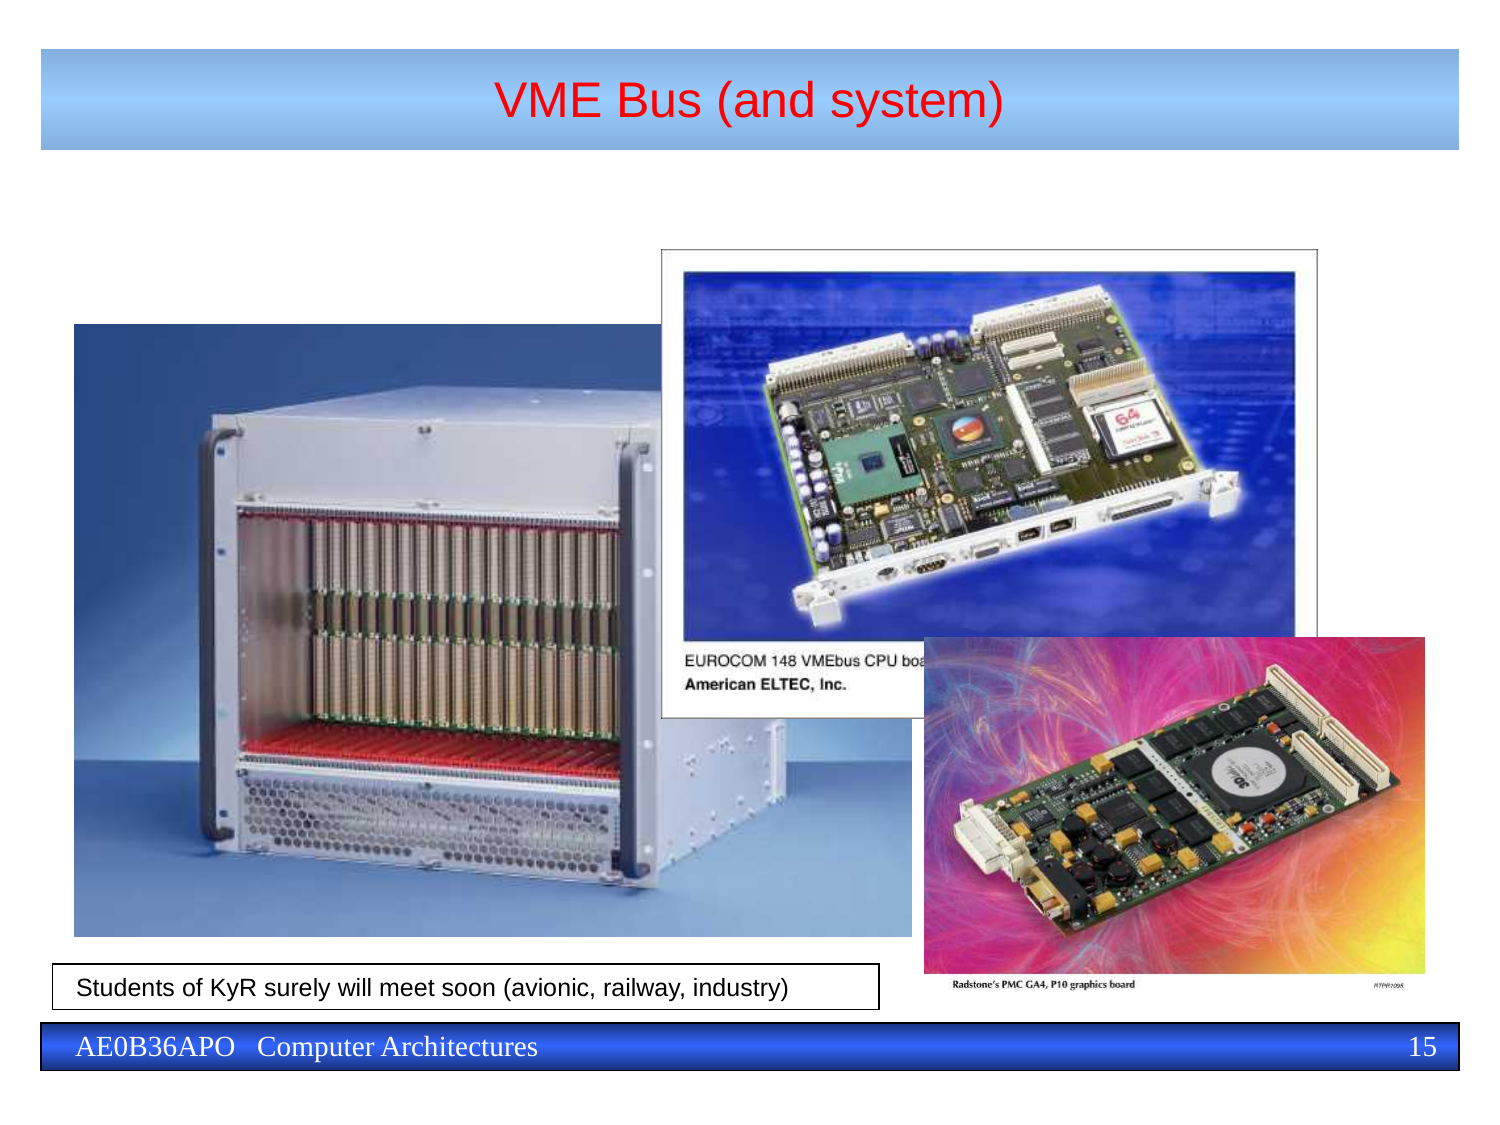

# VME Bus (and system)
Students of KyR surely will meet soon (avionic, railway, industry)
AE0B36APO Computer Architectures
15